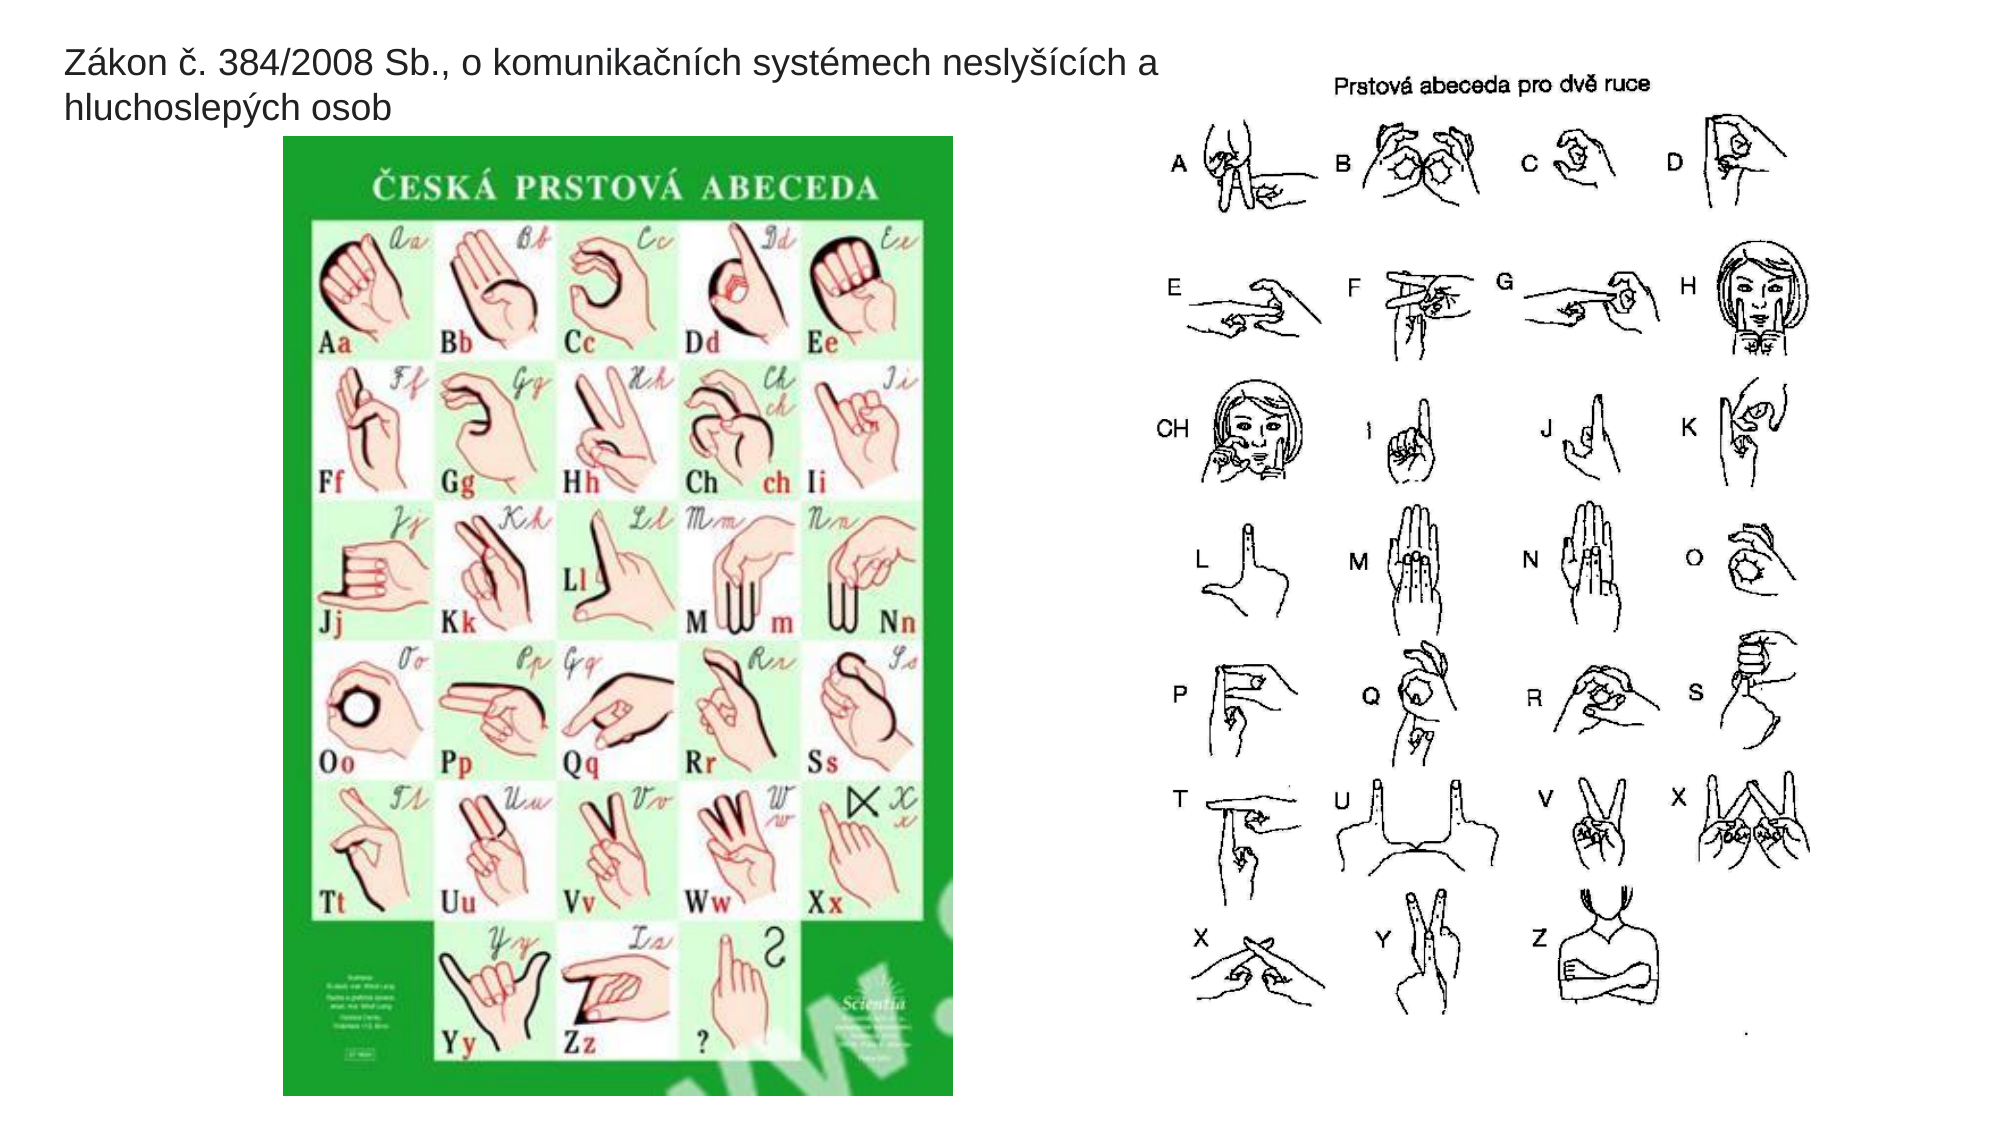

Zákon č. 384/2008 Sb., o komunikačních systémech neslyšících a hluchoslepých osob